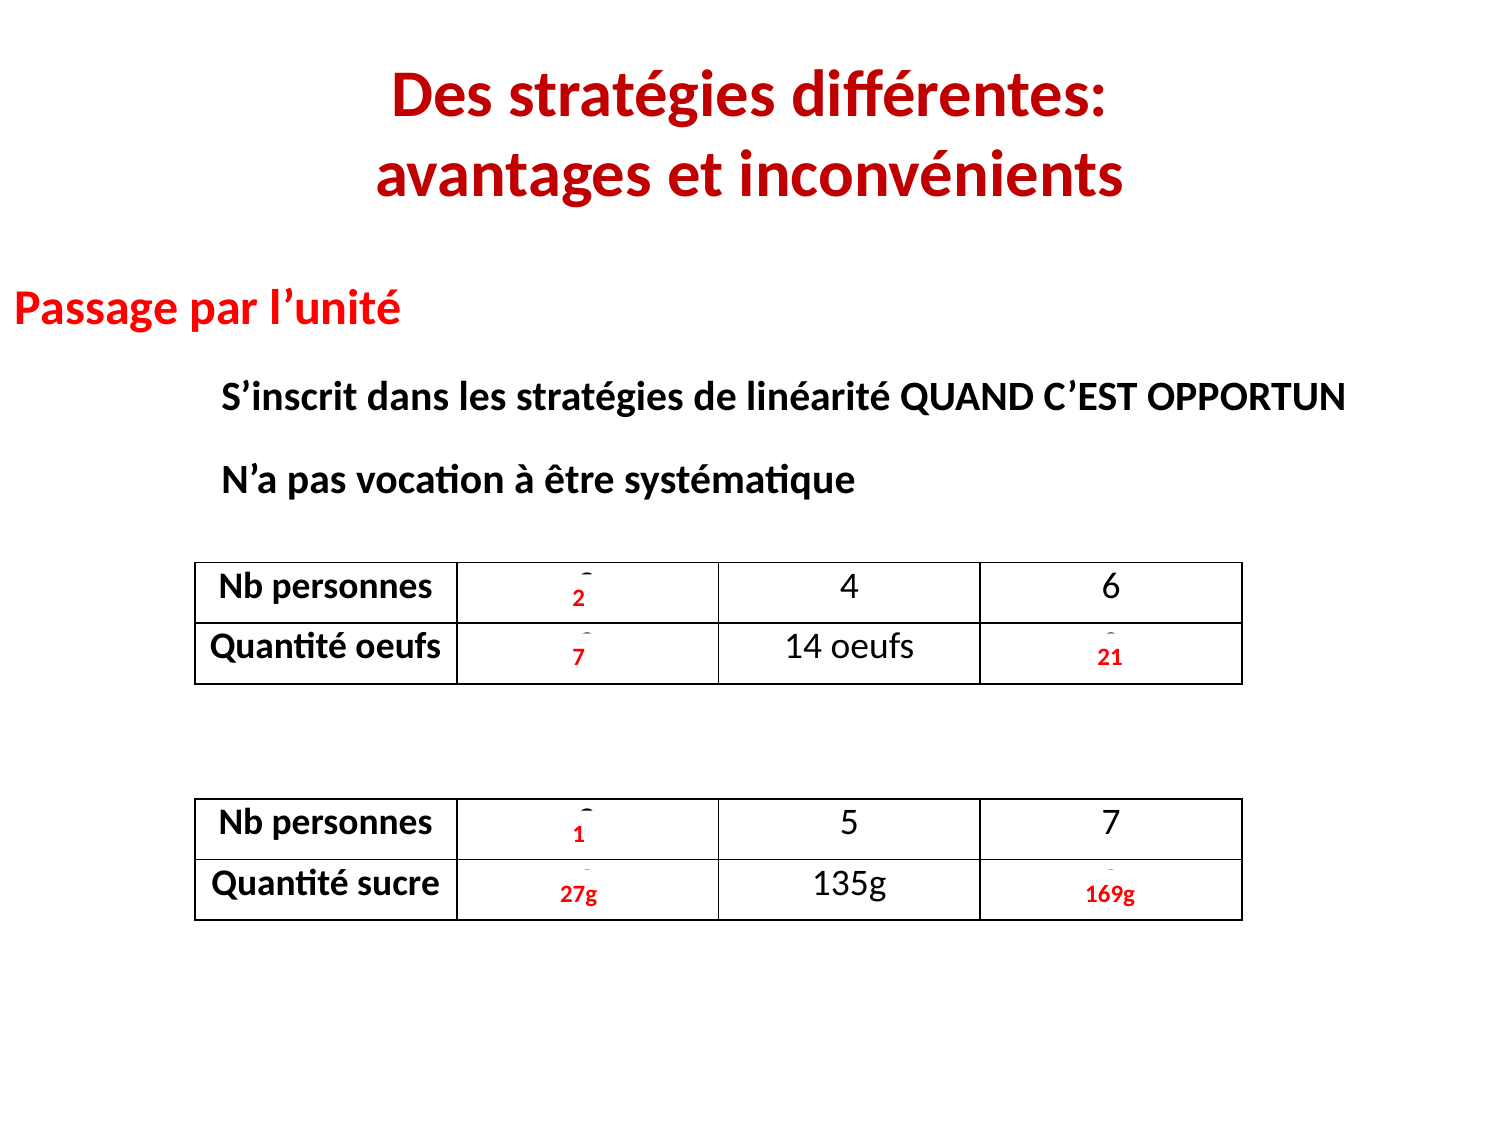

Des stratégies différentes:
avantages et inconvénients
Passage par l’unité
S’inscrit dans les stratégies de linéarité QUAND C’EST OPPORTUN
N’a pas vocation à être systématique
| Nb personnes | ? | 4 | 6 |
| --- | --- | --- | --- |
| Quantité oeufs | ? | 14 oeufs | ? |
2
7
21
| Nb personnes | ? | 5 | 7 |
| --- | --- | --- | --- |
| Quantité sucre | ? | 135g | ? |
1
27g
169g